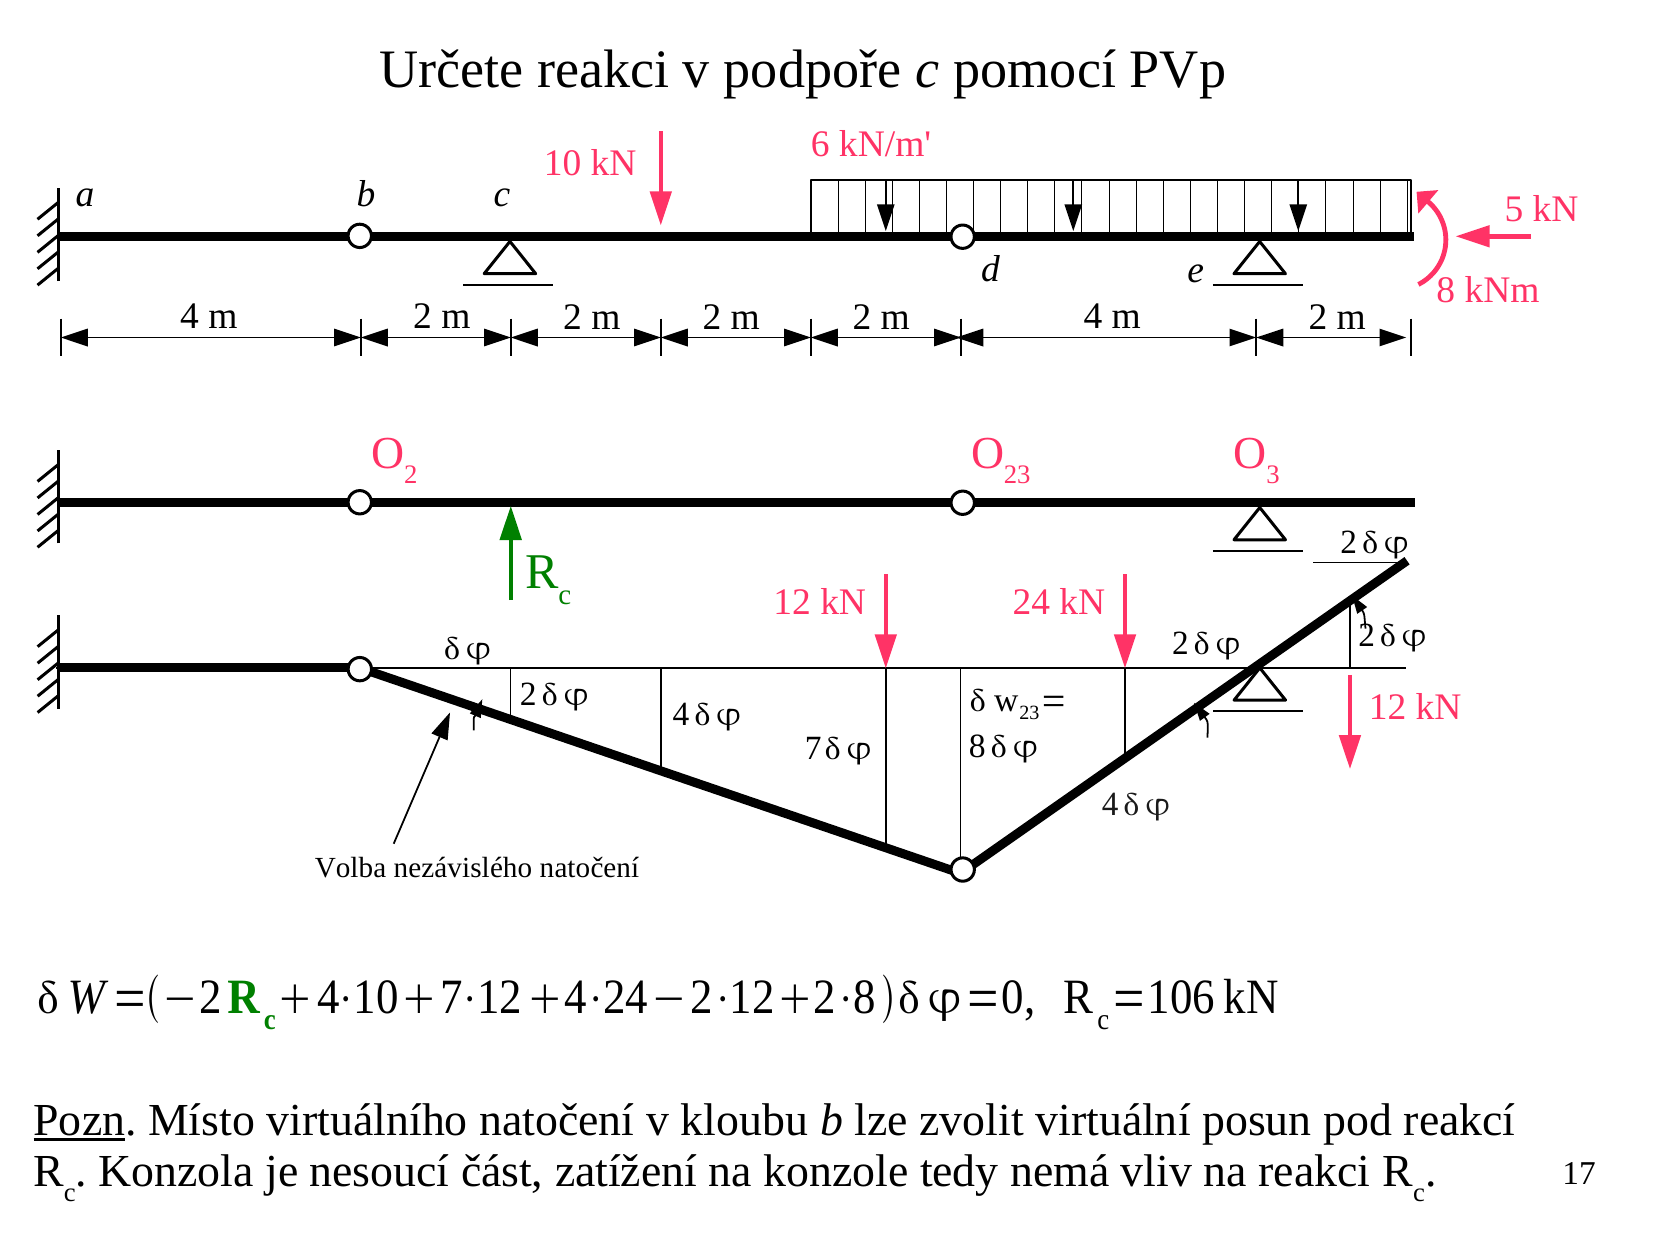

# Určete reakci v podpoře c pomocí PVp
6 kN/m'
10 kN
a
b
c
5 kN
d
e
8 kNm
4 m
2 m
4 m
2 m
2 m
2 m
2 m
O2
O23
O3
Rc
12 kN
24 kN
12 kN
Volba nezávislého natočení
Pozn. Místo virtuálního natočení v kloubu b lze zvolit virtuální posun pod reakcí Rc. Konzola je nesoucí část, zatížení na konzole tedy nemá vliv na reakci Rc.
17